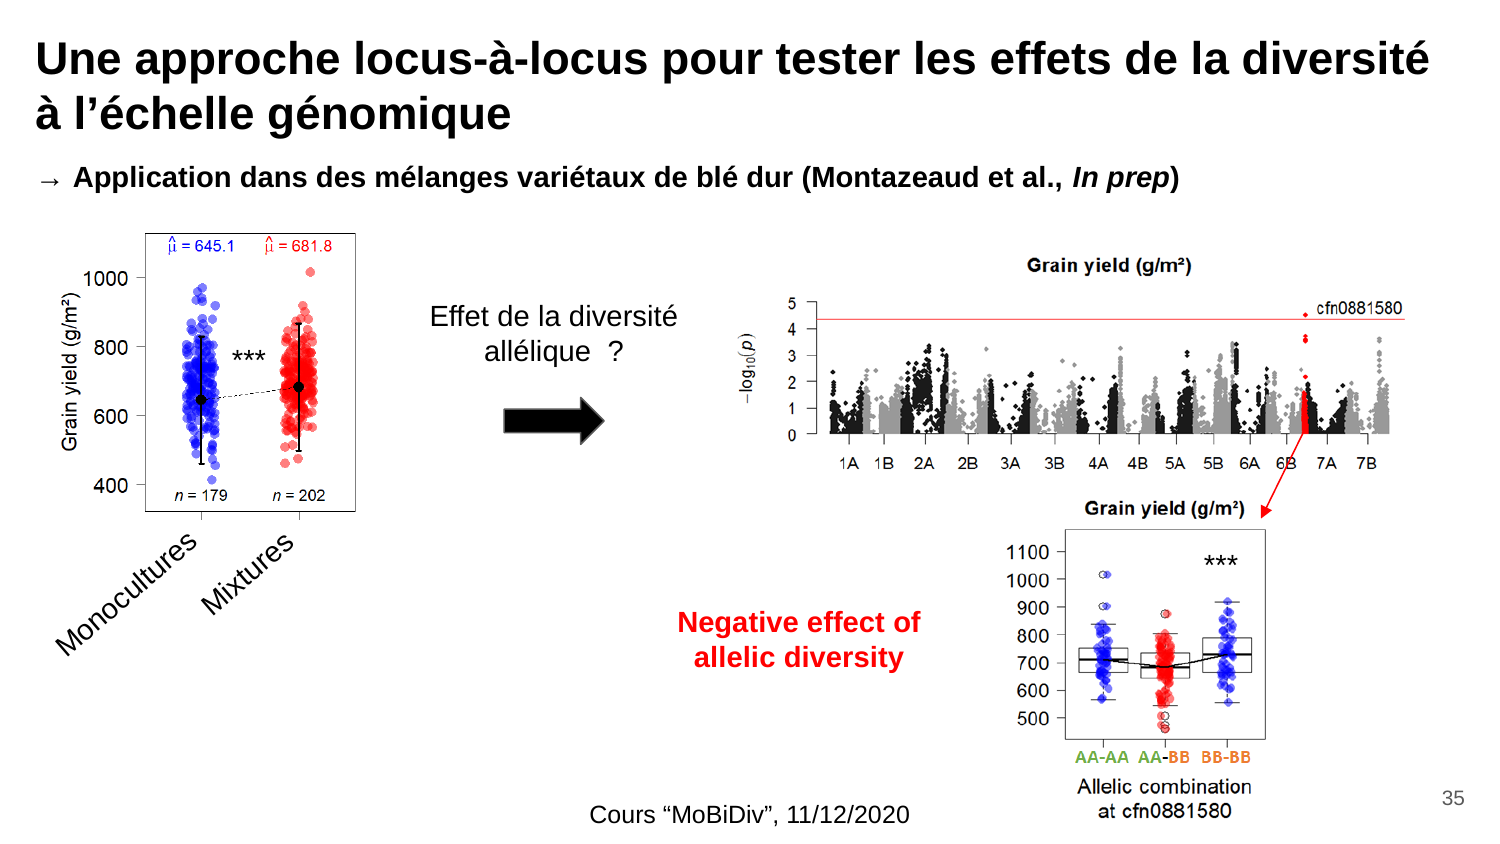

Une approche locus-à-locus pour tester les effets de la diversité à l’échelle génomique
# → Application dans des mélanges variétaux de blé dur (Montazeaud et al., In prep)
***
Monocultures
Mixtures
Effet de la diversité allélique ?
***
Negative effect of allelic diversity